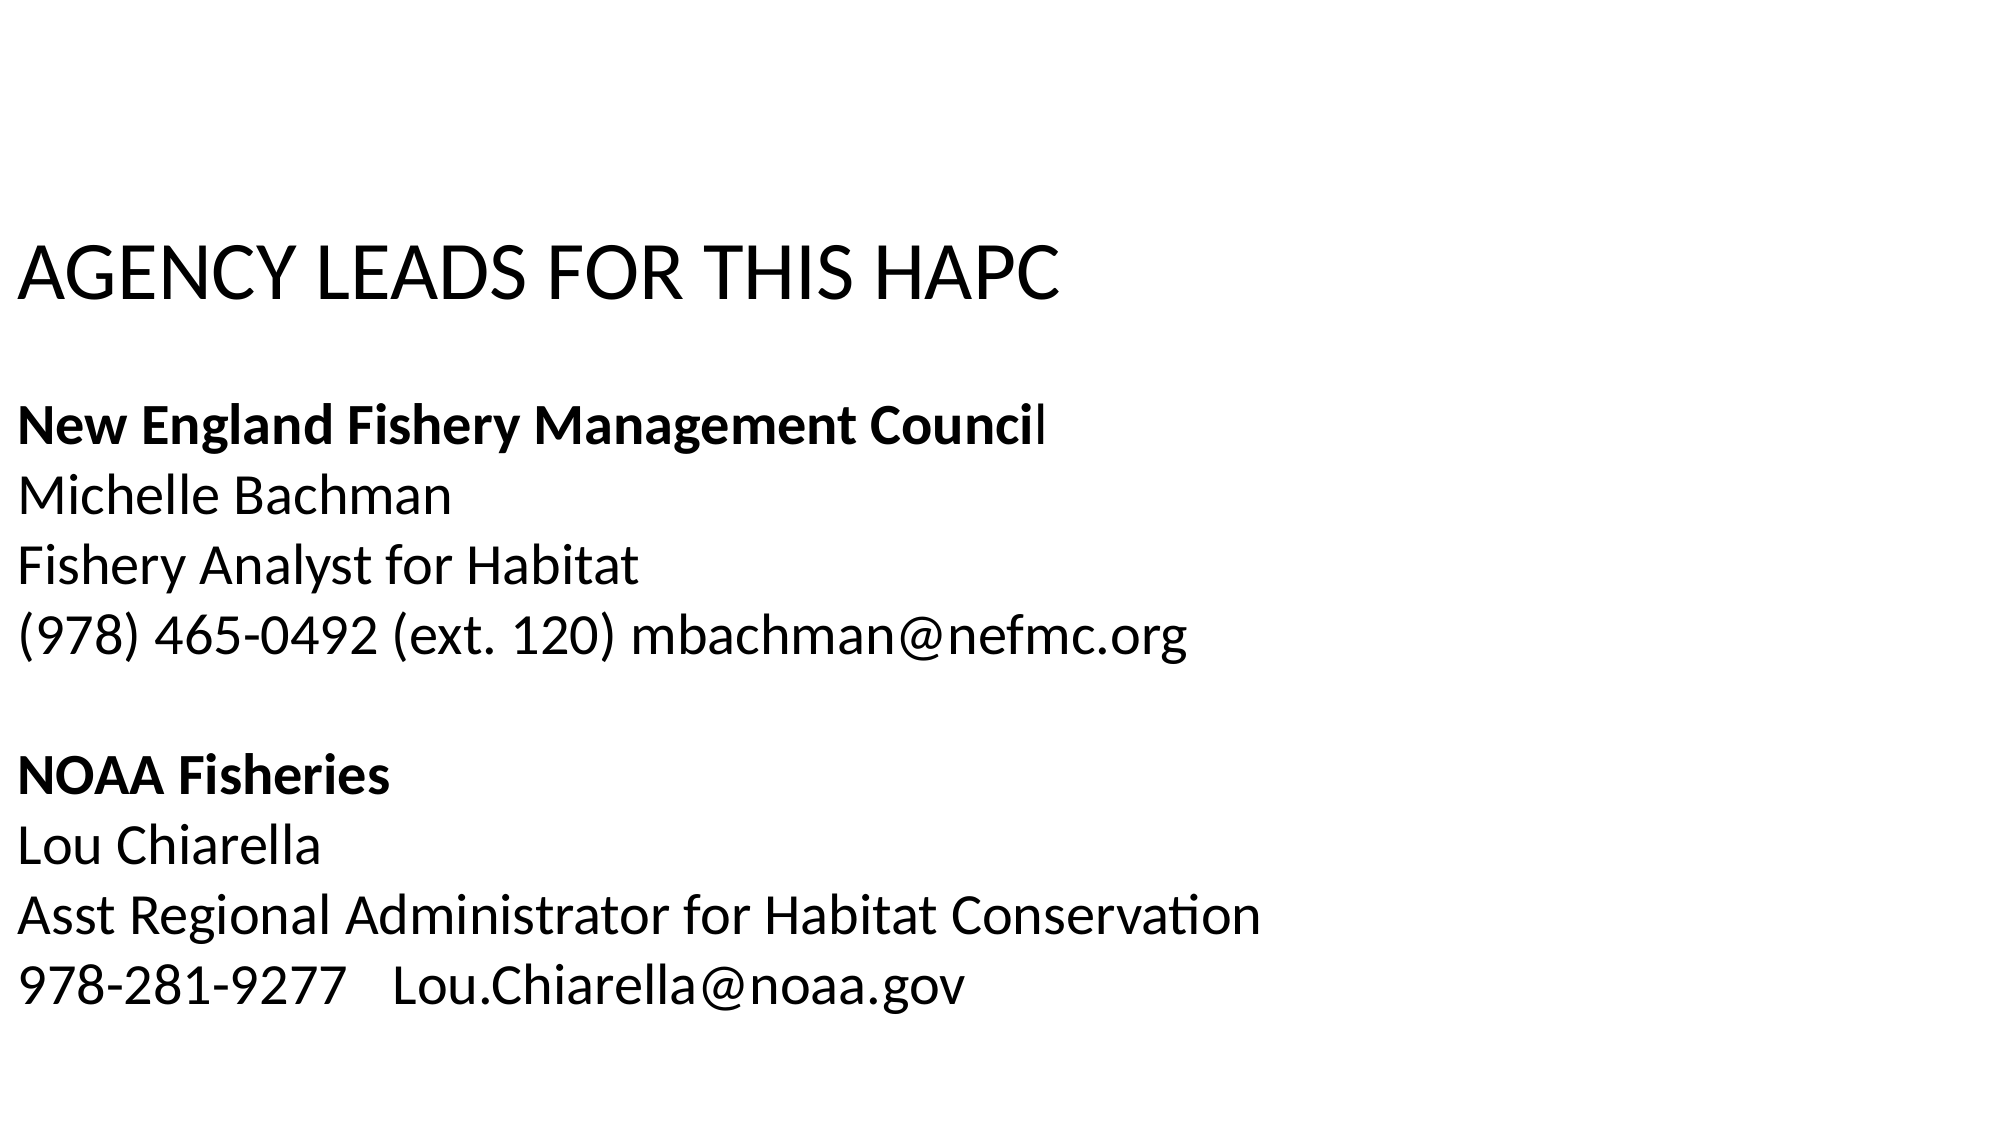

AGENCY LEADS FOR THIS HAPC
New England Fishery Management Council
Michelle Bachman
Fishery Analyst for Habitat
(978) 465-0492 (ext. 120) mbachman@nefmc.org
NOAA Fisheries
Lou Chiarella
Asst Regional Administrator for Habitat Conservation
978-281-9277	Lou.Chiarella@noaa.gov